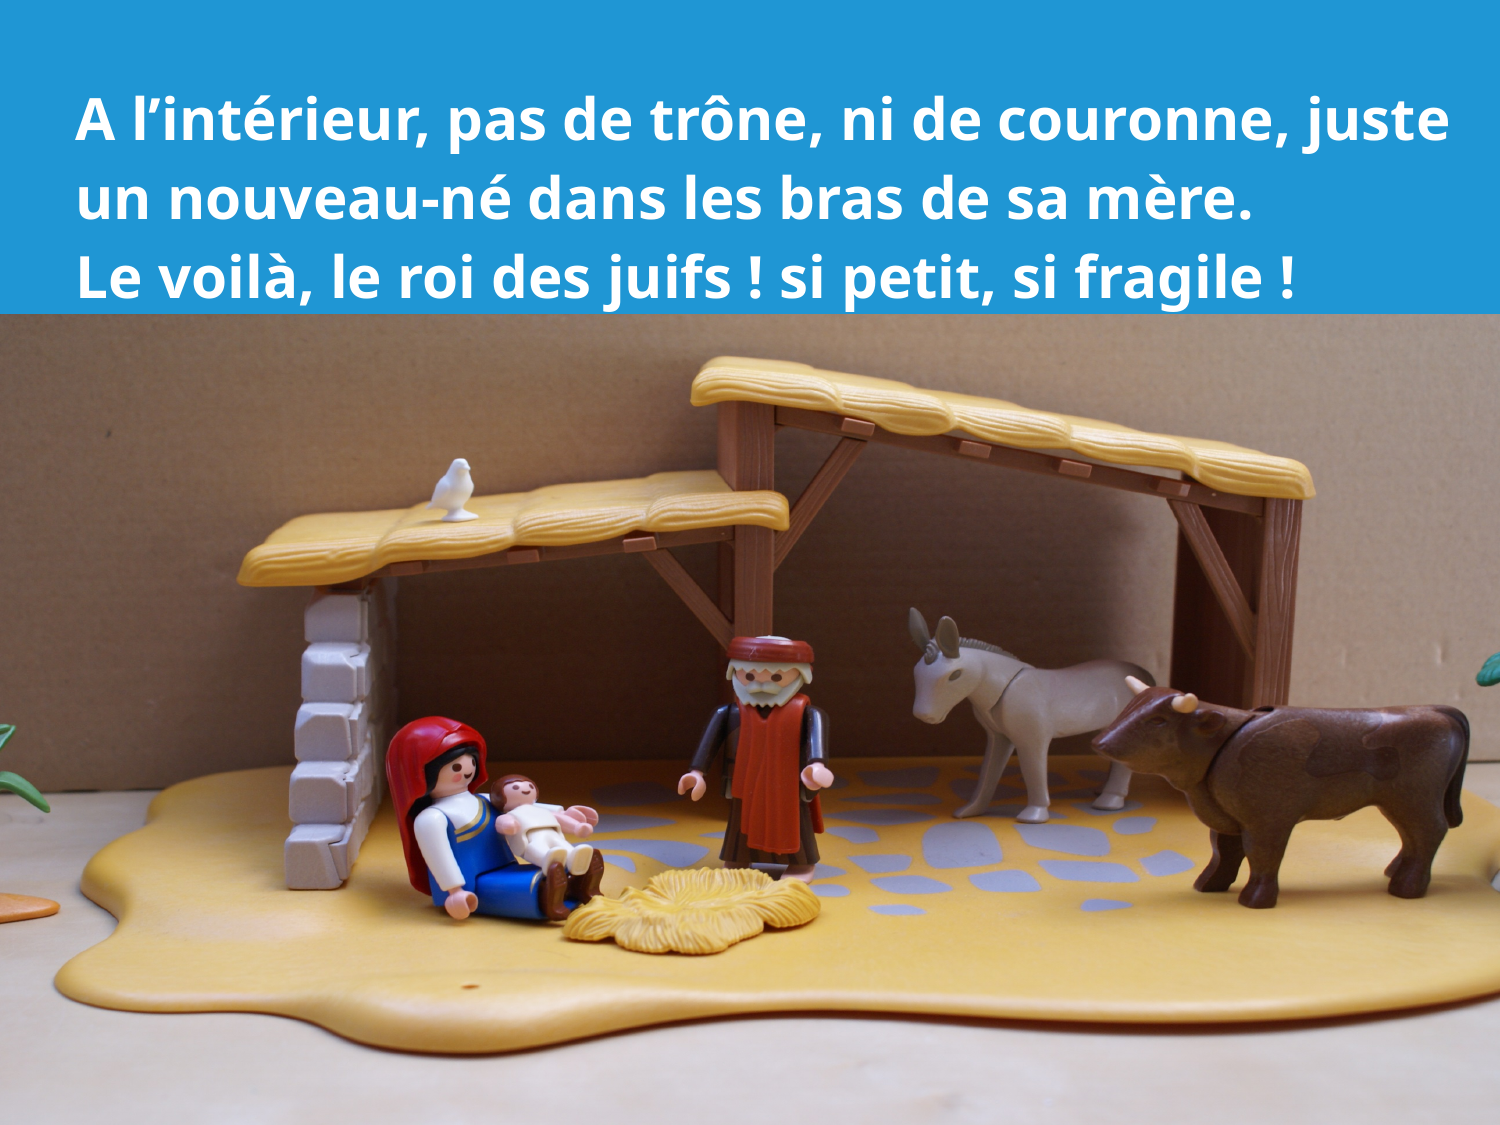

A l’intérieur, pas de trône, ni de couronne, juste un nouveau-né dans les bras de sa mère.
Le voilà, le roi des juifs ! si petit, si fragile !